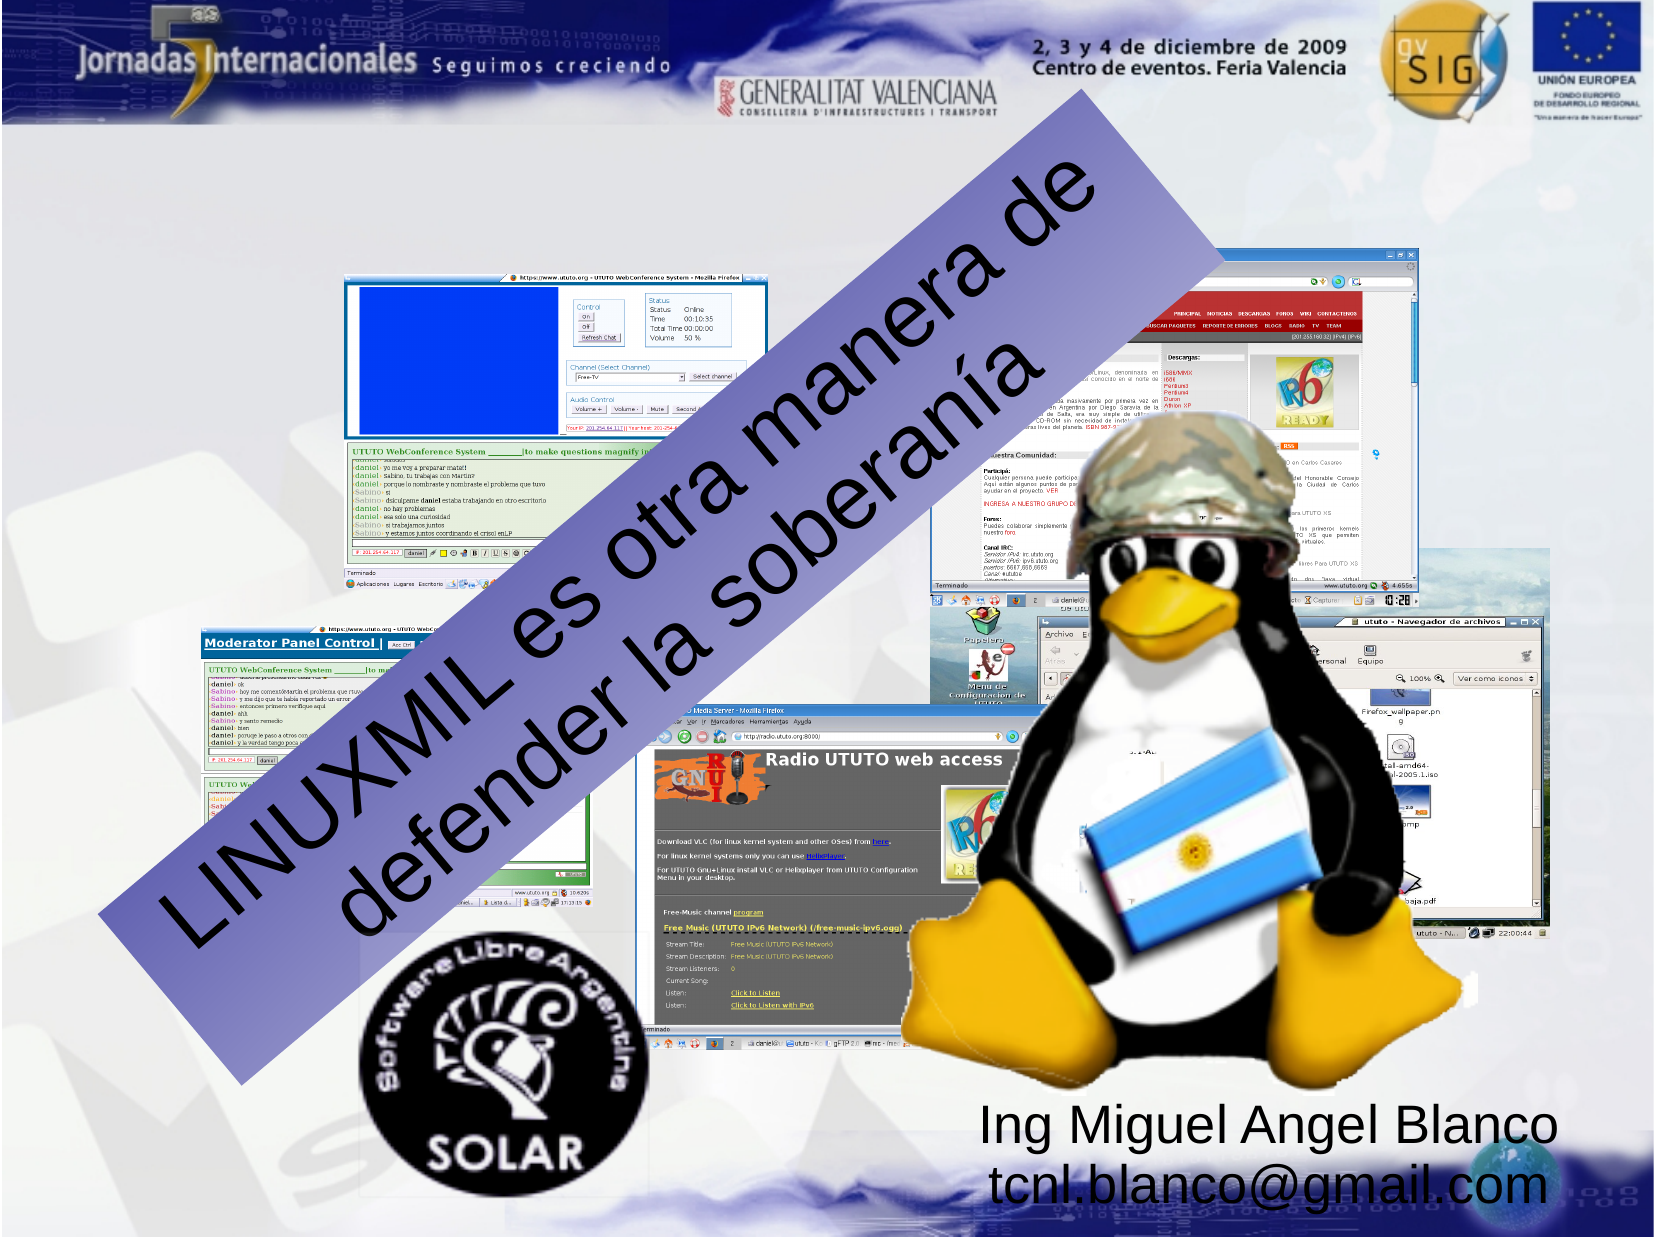

# LINUXMIL es otra manera de defender la soberanía
Ing Miguel Angel Blanco
tcnl.blanco@gmail.com